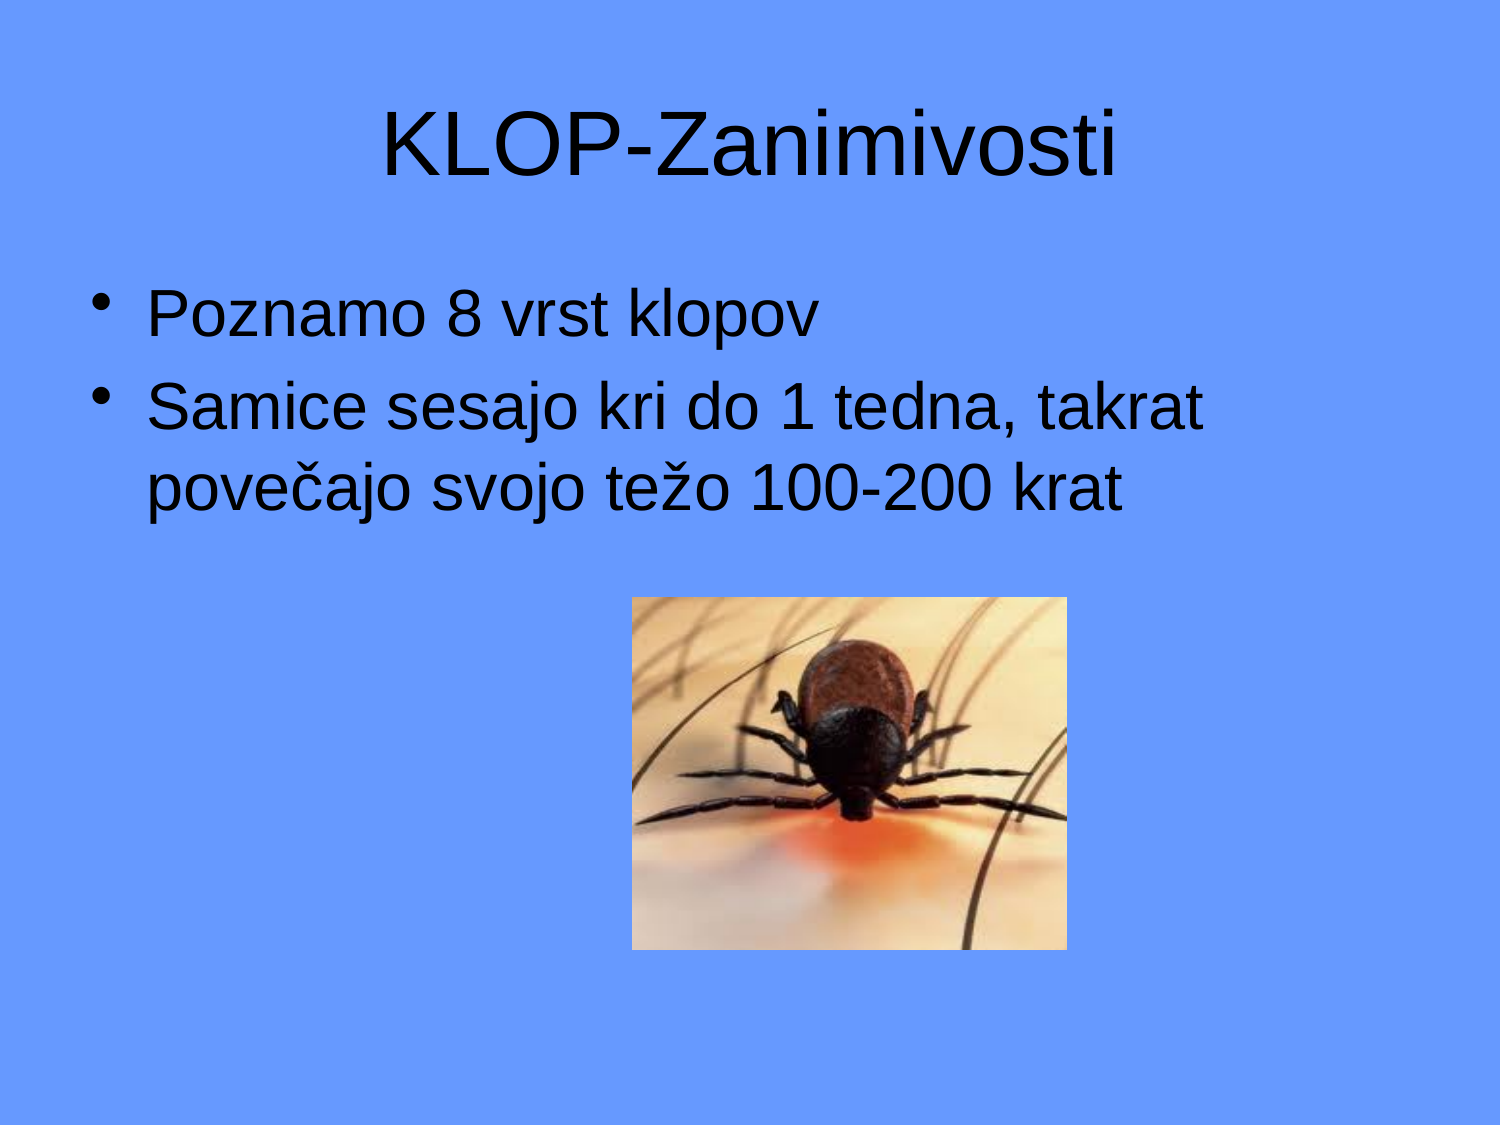

# KLOP-Zanimivosti
Poznamo 8 vrst klopov
Samice sesajo kri do 1 tedna, takrat povečajo svojo težo 100-200 krat